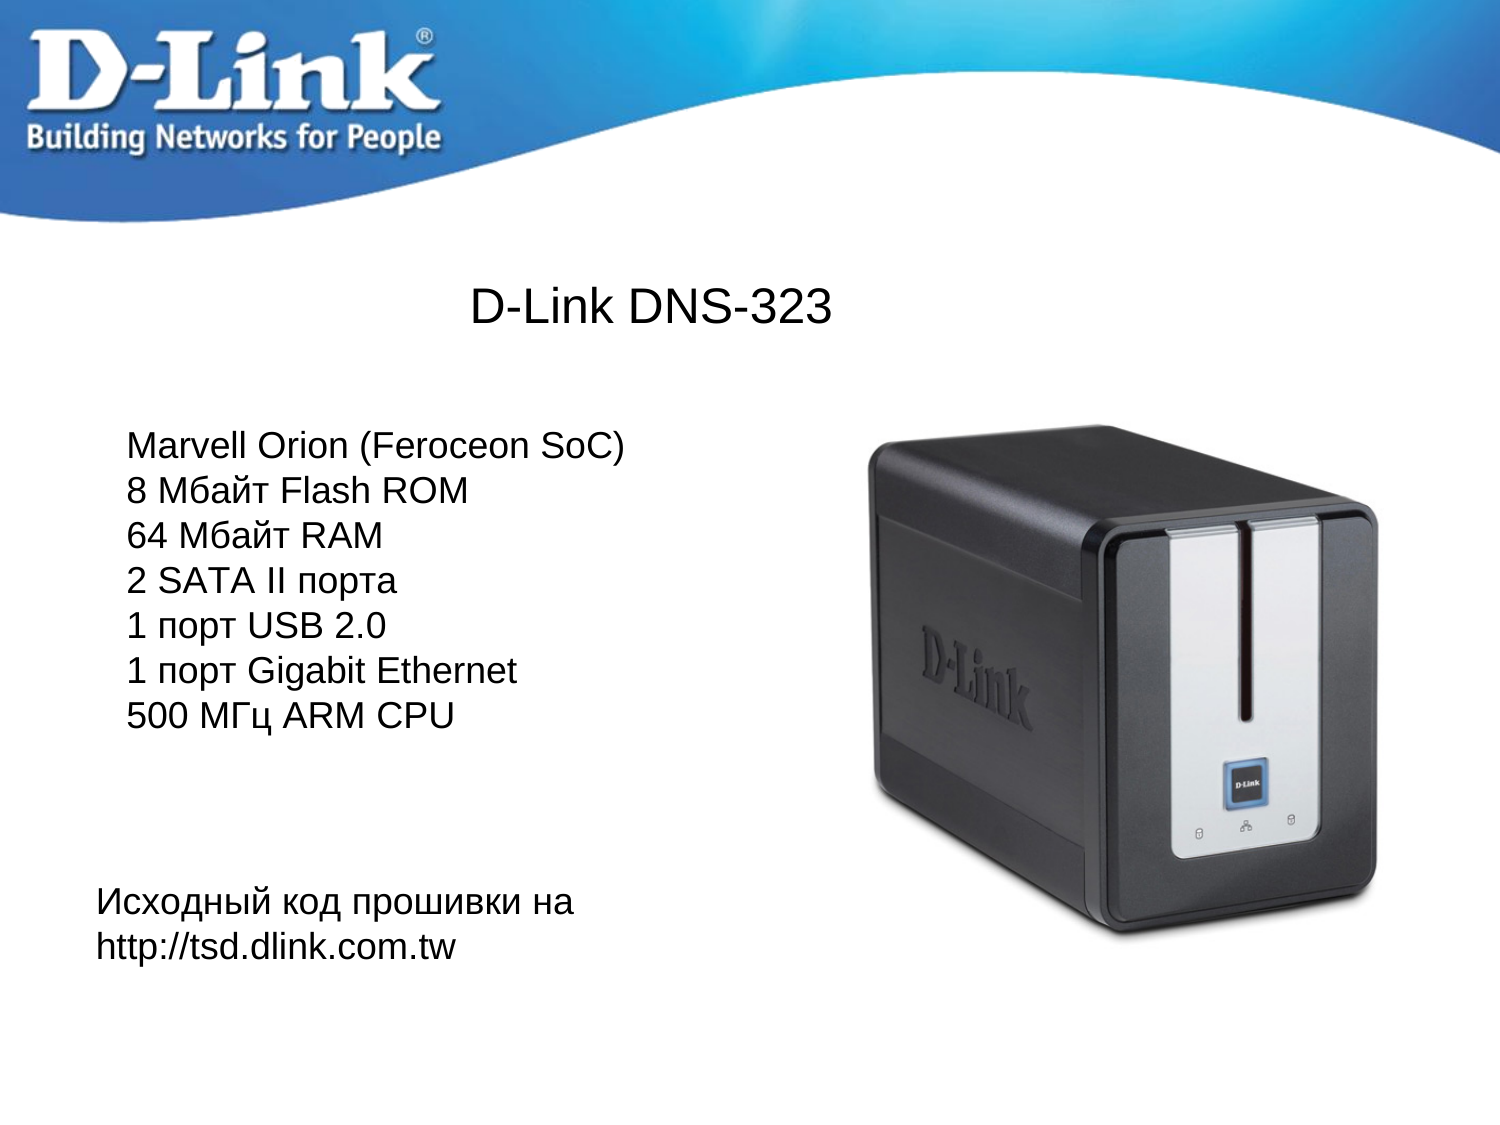

D-Link DNS-323
Marvell Orion (Feroceon SoC)
8 Мбайт Flash ROM
64 Мбайт RAM
2 SATA II порта
1 порт USB 2.0
1 порт Gigabit Ethernet
500 МГц ARM CPU
Исходный код прошивки на
http://tsd.dlink.com.tw